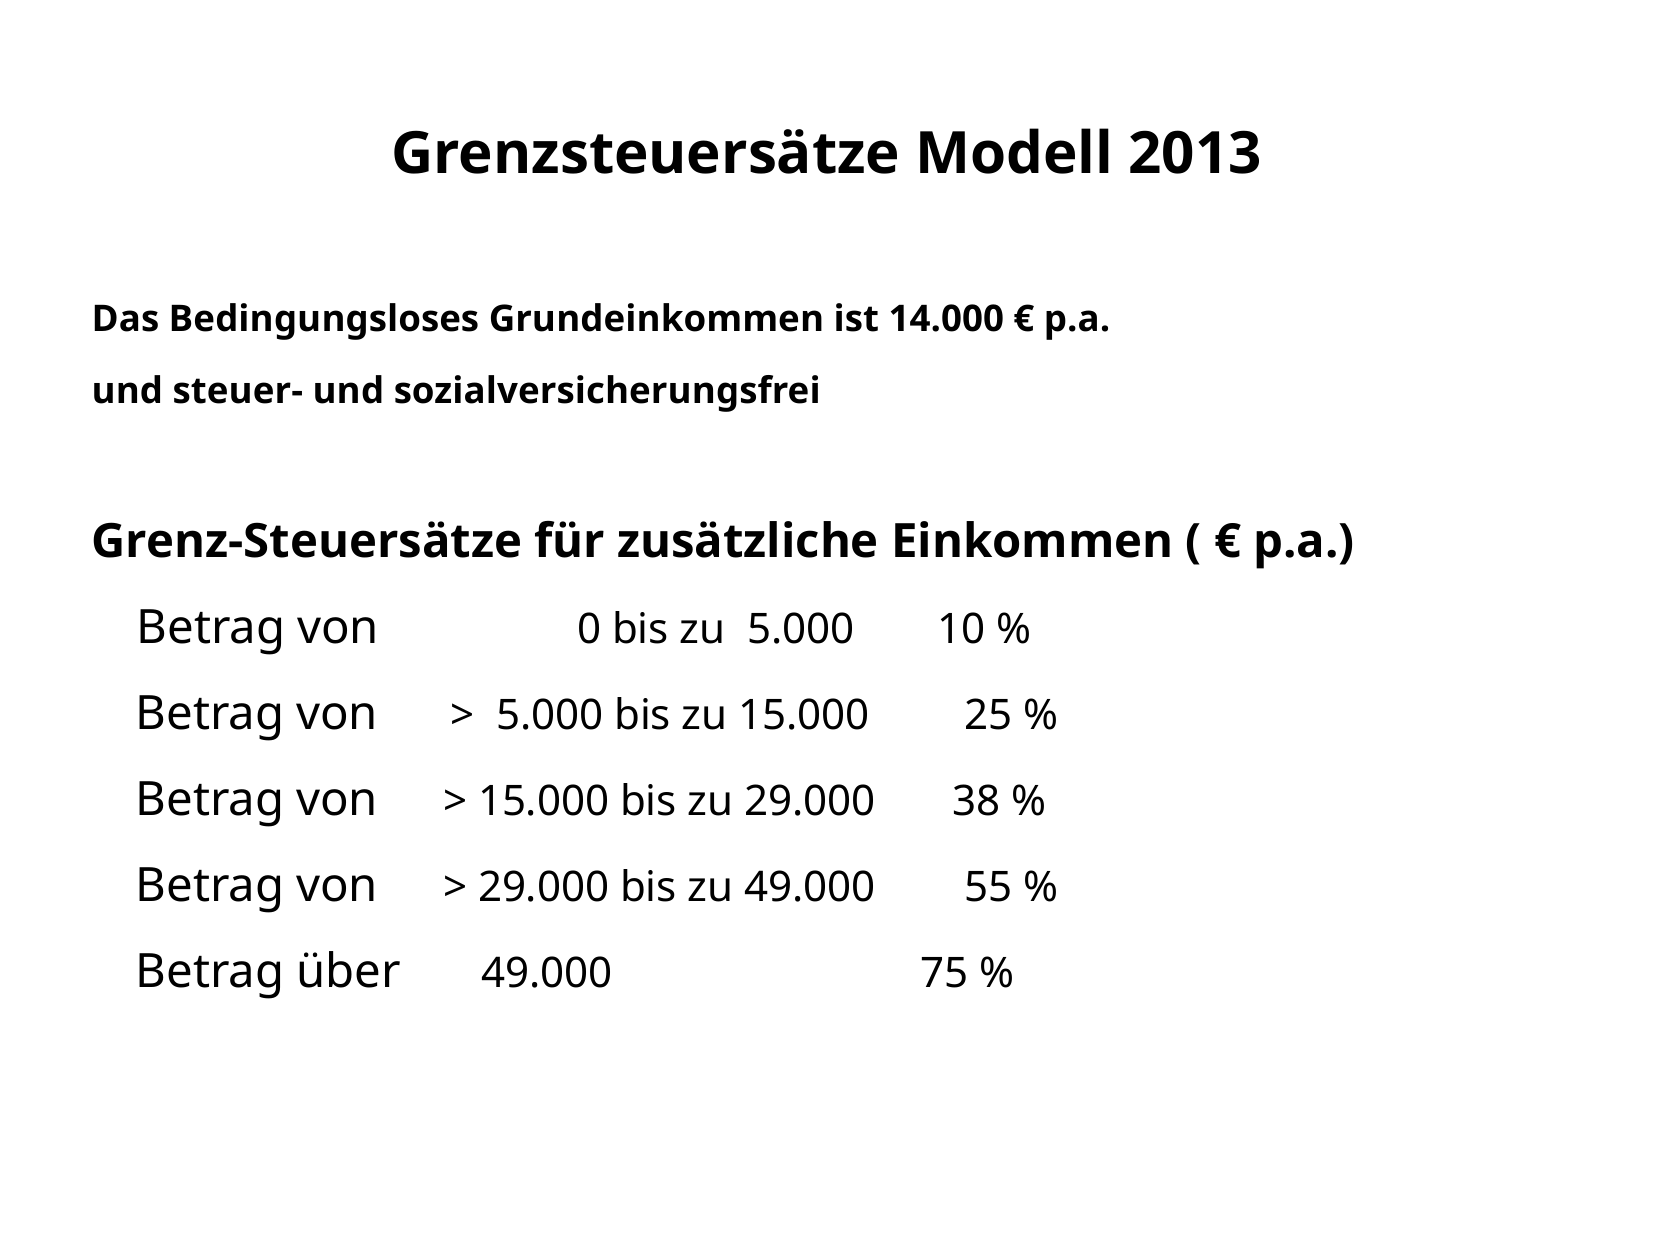

# Grenzsteuersätze Modell 2013
Das Bedingungsloses Grundeinkommen ist 14.000 € p.a.
und steuer- und sozialversicherungsfrei
Grenz-Steuersätze für zusätzliche Einkommen ( € p.a.)
 Betrag von 0 bis zu 5.000		 10 %
 Betrag von > 5.000 bis zu 15.000 		 	25 %
 Betrag von > 15.000 bis zu 29.000 38 %
 Betrag von > 29.000 bis zu 49.000 	55 %
 Betrag über 49.000 75 %